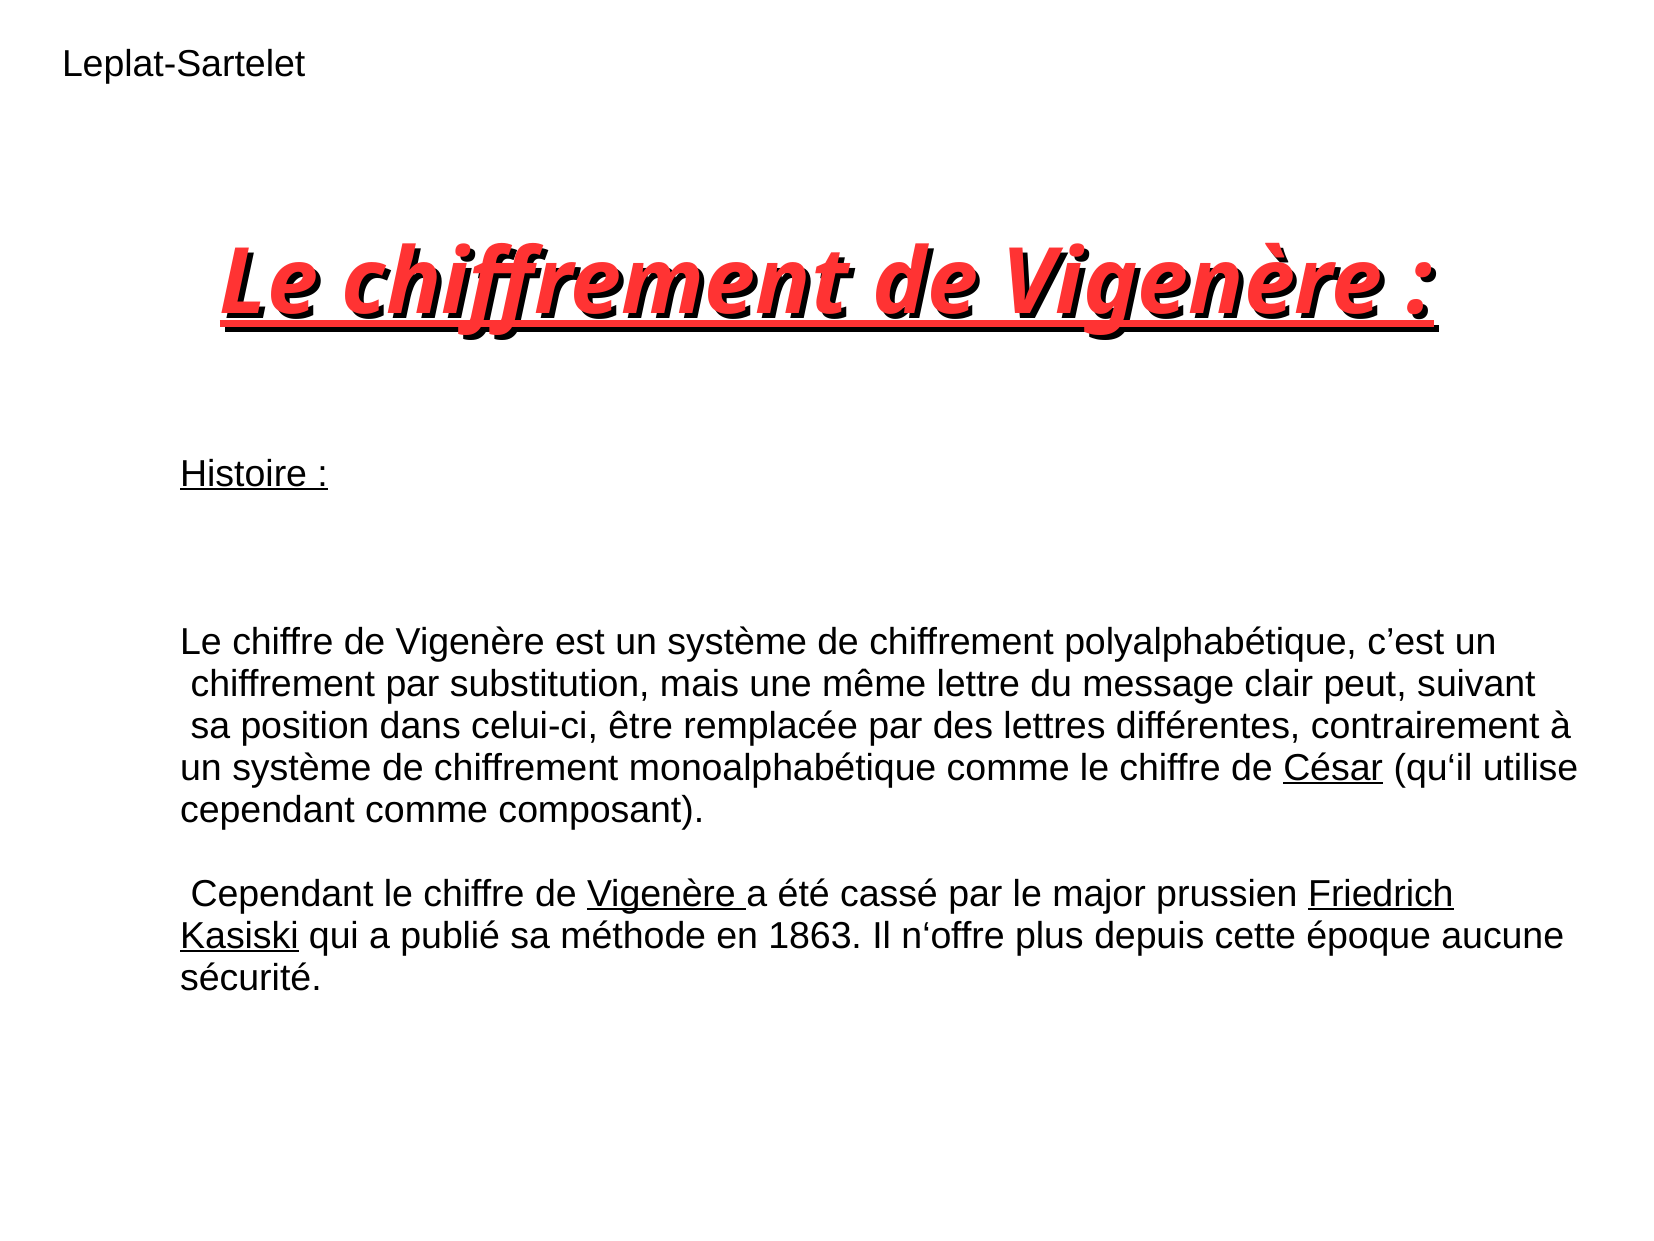

# Le chiffrement de Vigenère :
Leplat-Sartelet
Histoire :
Le chiffre de Vigenère est un système de chiffrement polyalphabétique, c’est un
 chiffrement par substitution, mais une même lettre du message clair peut, suivant
 sa position dans celui-ci, être remplacée par des lettres différentes, contrairement à un système de chiffrement monoalphabétique comme le chiffre de César (qu‘il utilise cependant comme composant).
 Cependant le chiffre de Vigenère a été cassé par le major prussien Friedrich Kasiski qui a publié sa méthode en 1863. Il n‘offre plus depuis cette époque aucune sécurité.